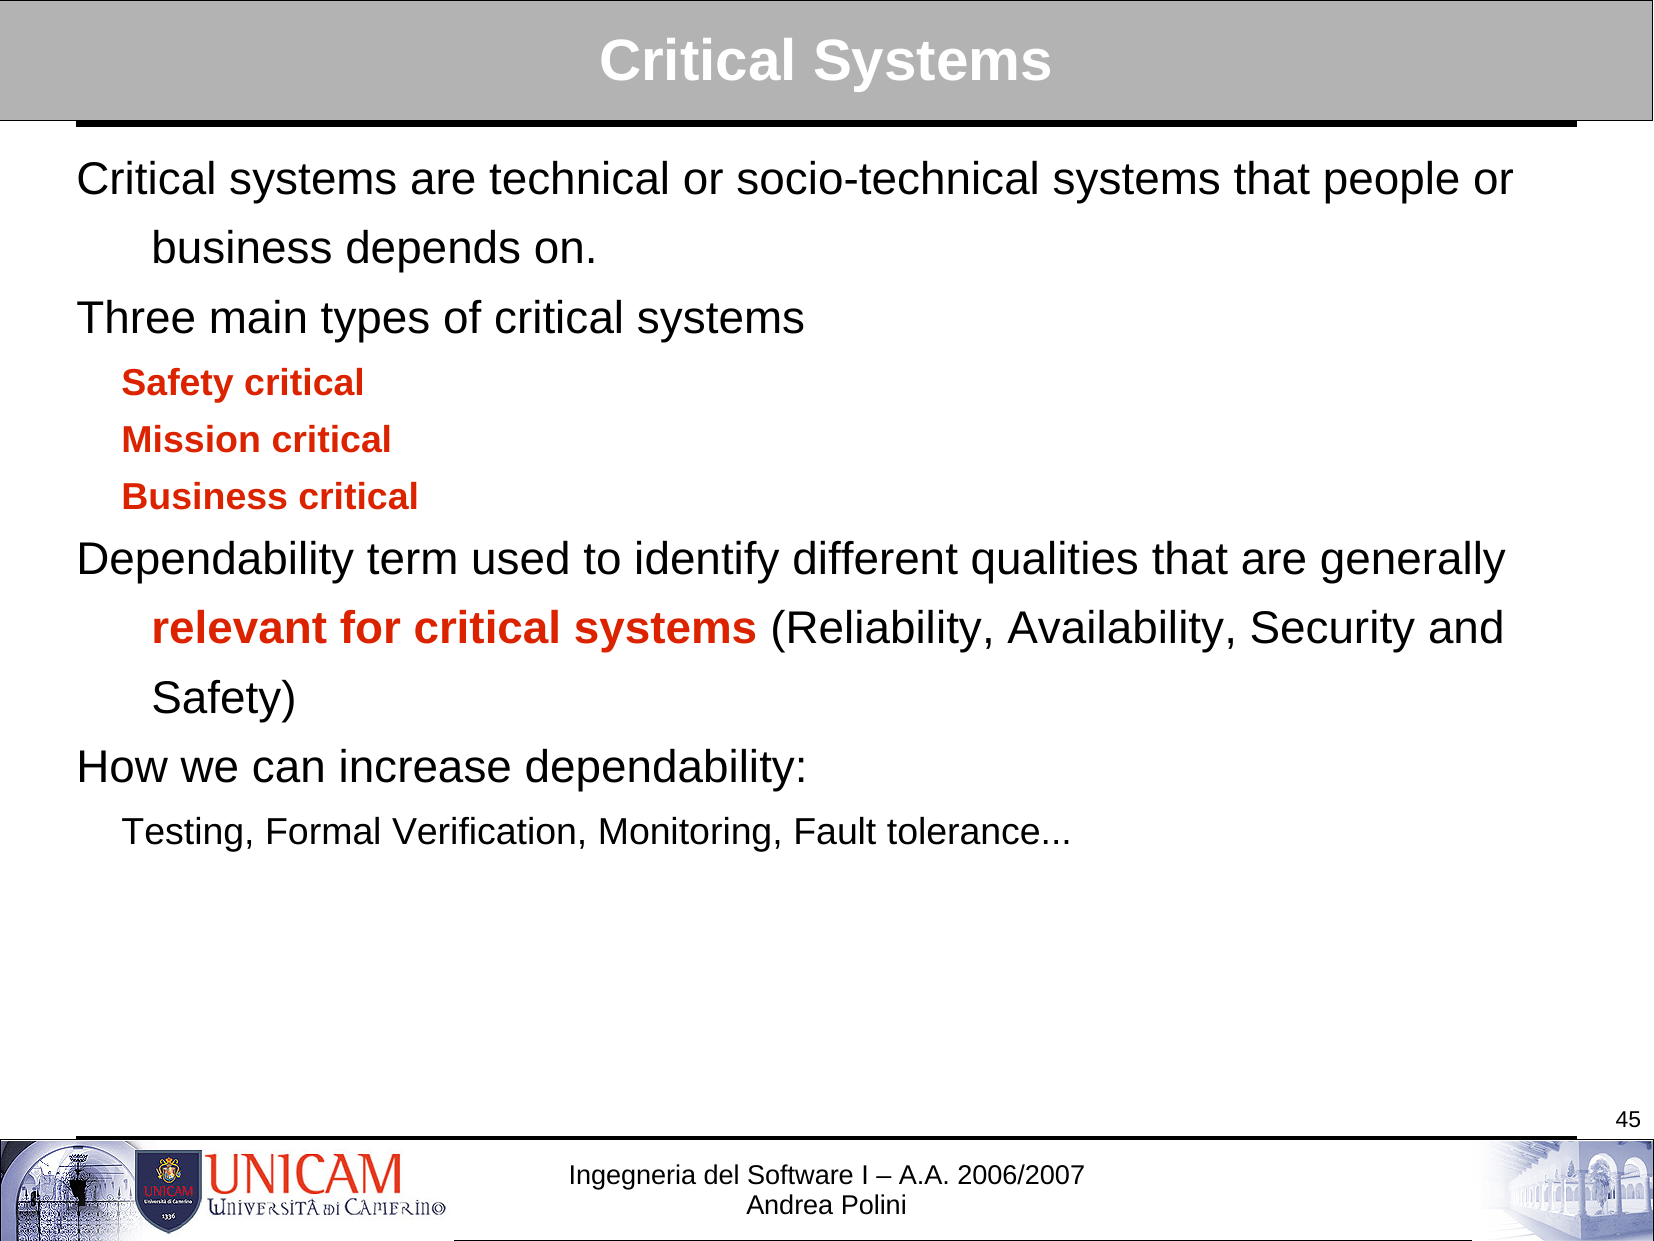

# Critical Systems
Critical systems are technical or socio-technical systems that people or business depends on.
Three main types of critical systems
Safety critical
Mission critical
Business critical
Dependability term used to identify different qualities that are generally relevant for critical systems (Reliability, Availability, Security and Safety)
How we can increase dependability:
Testing, Formal Verification, Monitoring, Fault tolerance...
45